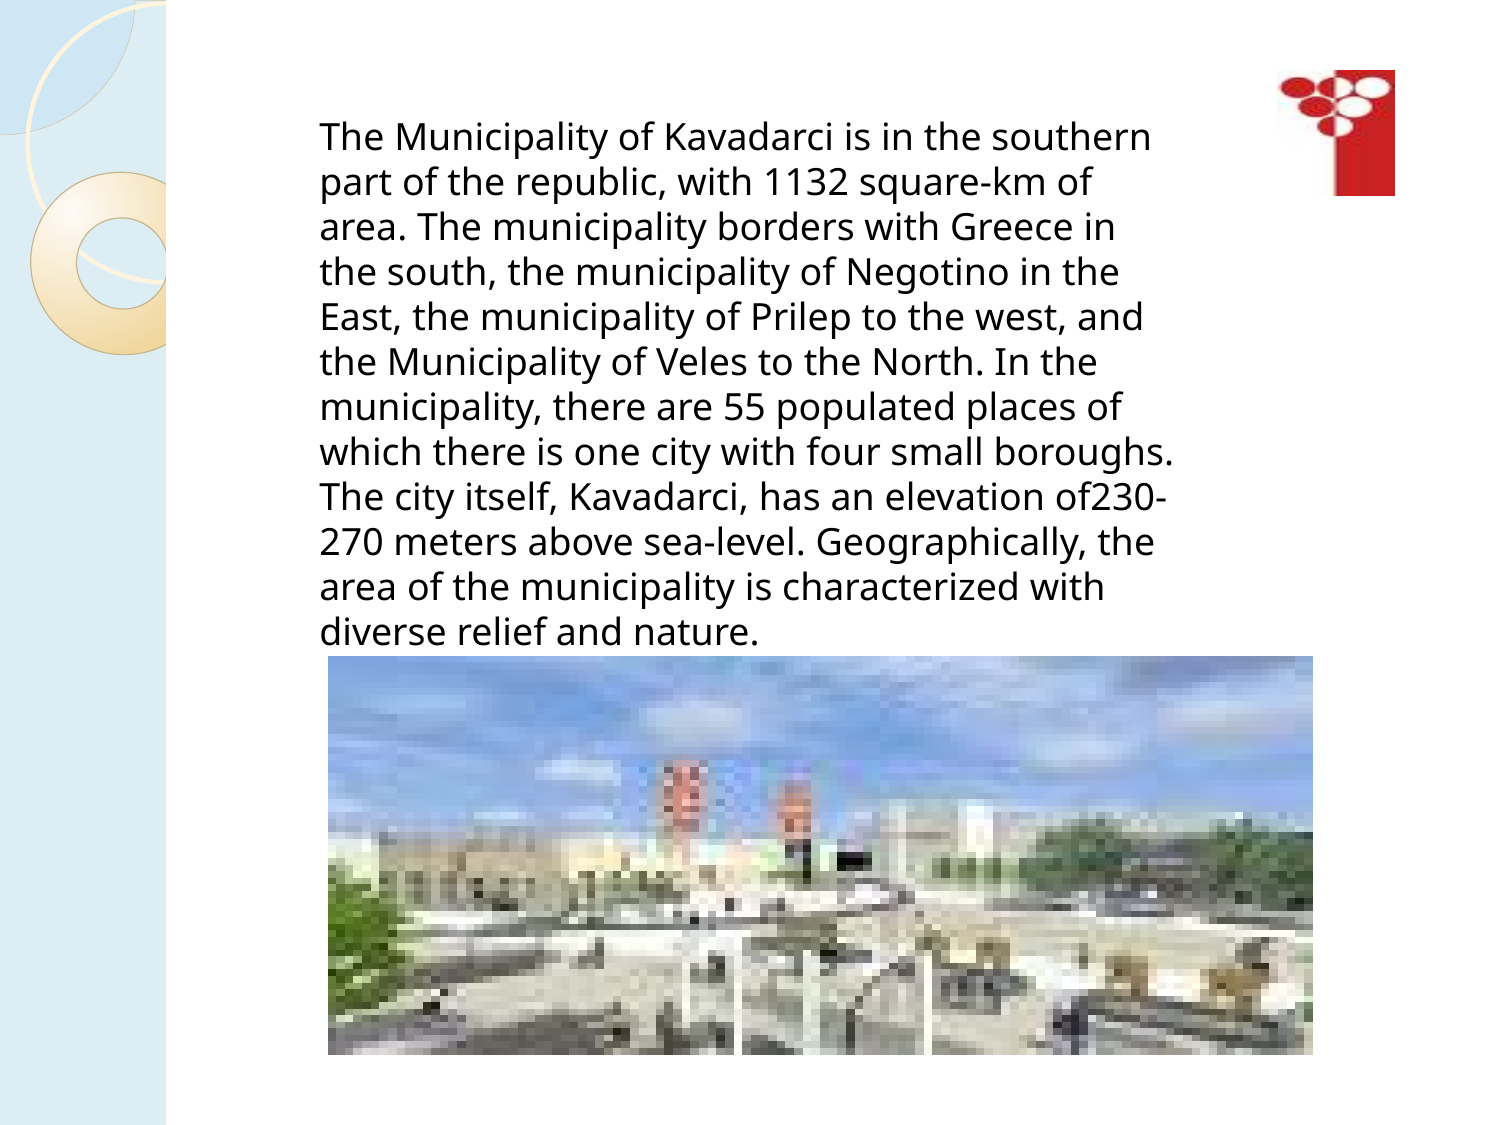

The Municipality of Kavadarci is in the southern part of the republic, with 1132 square-km of area. The municipality borders with Greece in the south, the municipality of Negotino in the East, the municipality of Prilep to the west, and the Municipality of Veles to the North. In the municipality, there are 55 populated places of which there is one city with four small boroughs. The city itself, Kavadarci, has an elevation of230-270 meters above sea-level. Geographically, the area of the municipality is characterized with diverse relief and nature.